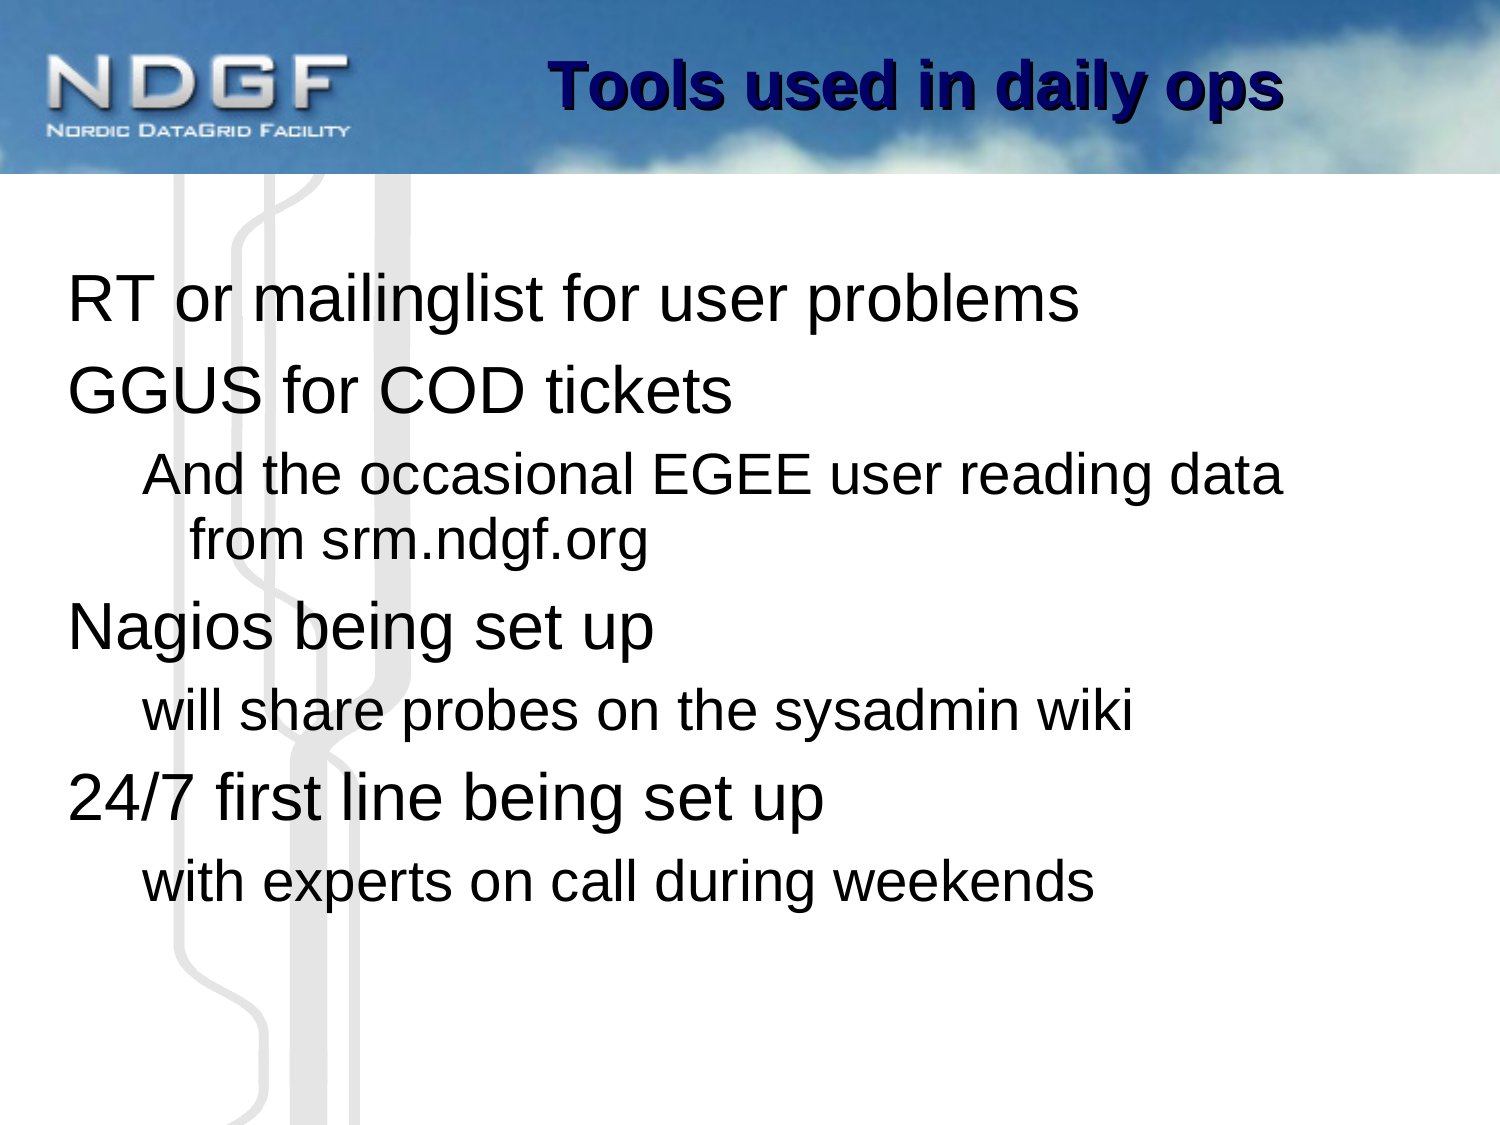

# Tools used in daily ops
RT or mailinglist for user problems
GGUS for COD tickets
And the occasional EGEE user reading data from srm.ndgf.org
Nagios being set up
will share probes on the sysadmin wiki
24/7 first line being set up
with experts on call during weekends